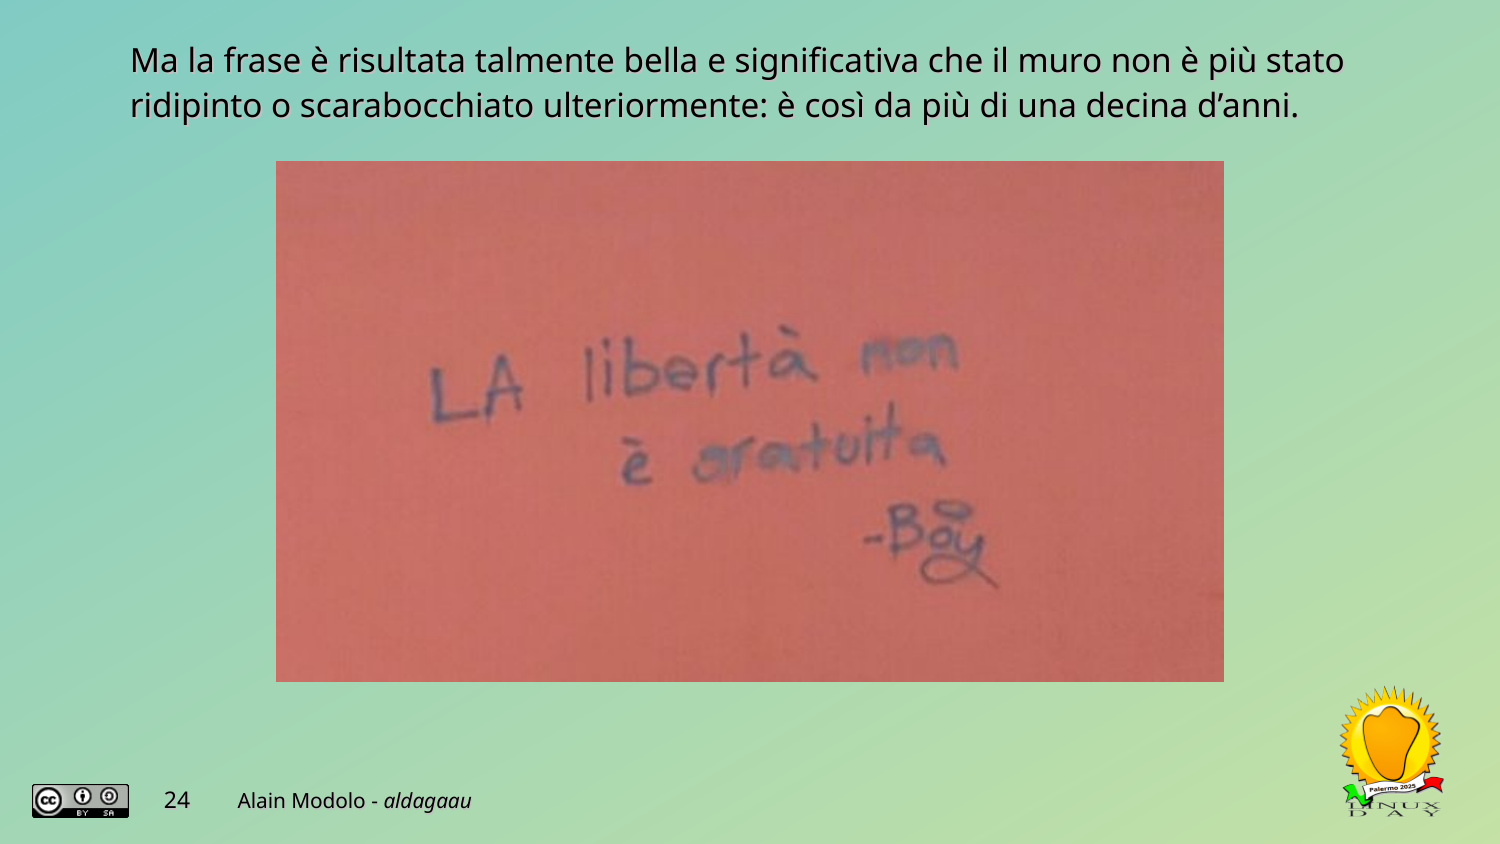

Ma la frase è risultata talmente bella e significativa che il muro non è più stato ridipinto o scarabocchiato ulteriormente: è così da più di una decina d’anni.